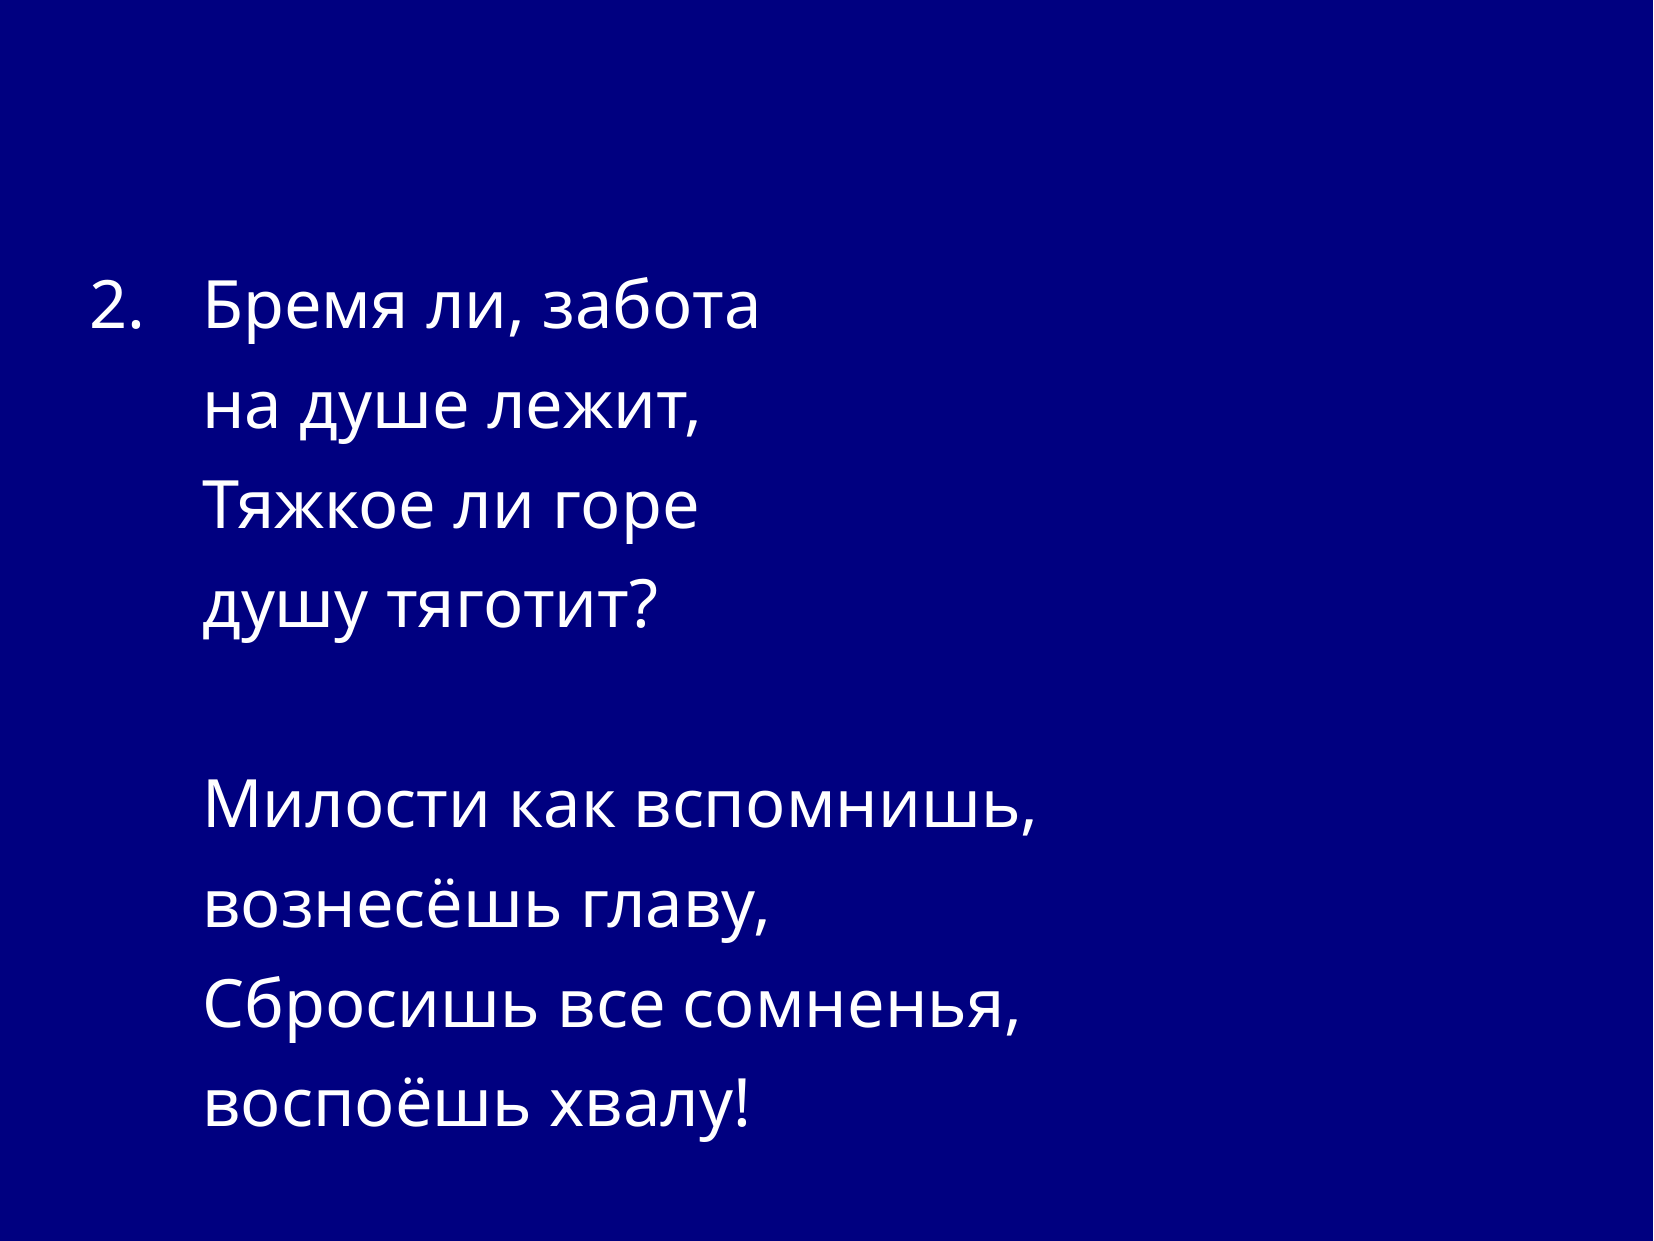

2.	Бремя ли, забота
	на душе лежит,
	Тяжкое ли горе
	душу тяготит?
	Милости как вспомнишь,
	вознесёшь главу,
	Сбросишь все сомненья,
	воспоёшь хвалу!